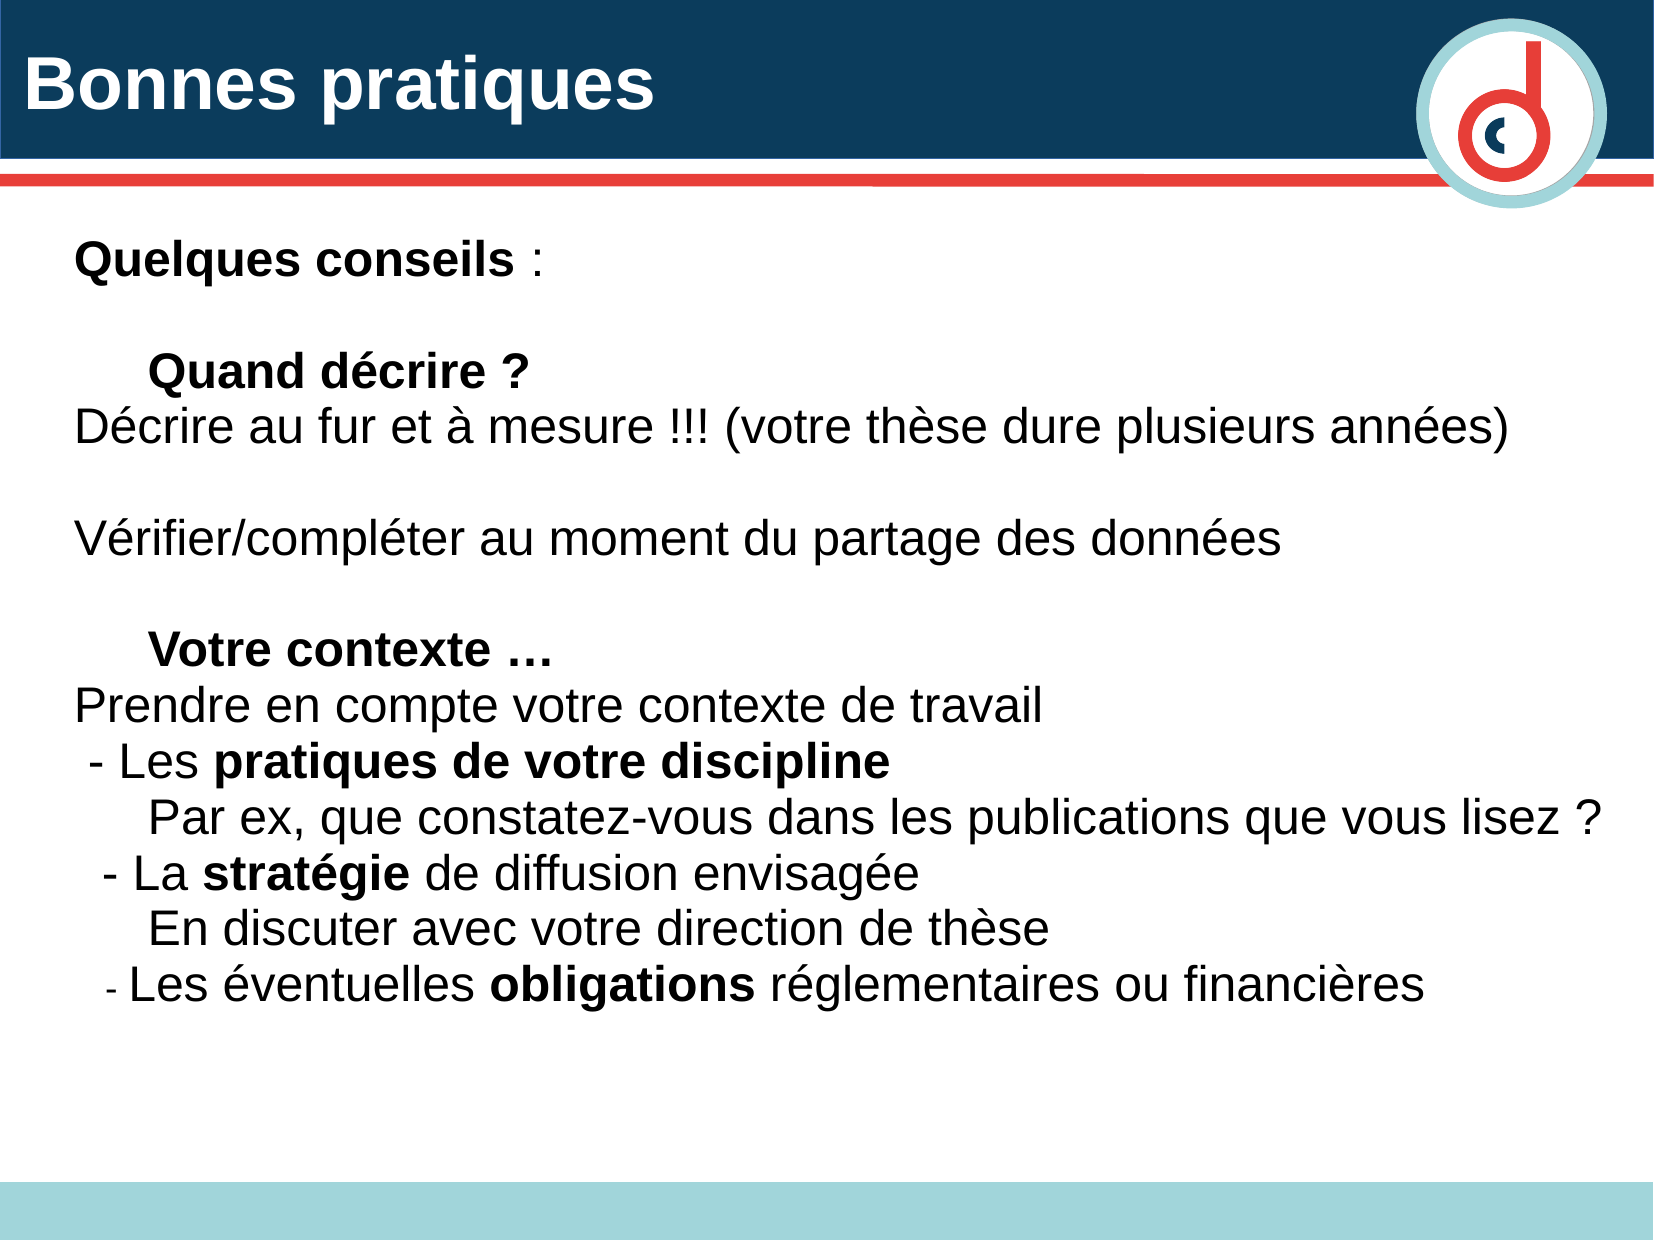

# Bonnes pratiques
Quelques conseils	 :
	Quand décrire ?
Décrire au fur et à mesure !!! (votre thèse dure plusieurs années)
Vérifier/compléter au moment du partage des données
	Votre contexte …
Prendre en compte votre contexte de travail
 - Les pratiques de votre discipline
	Par ex, que constatez-vous dans les publications que vous lisez ?
 - La stratégie de diffusion envisagée
	En discuter avec votre direction de thèse
 - Les éventuelles obligations réglementaires ou financières